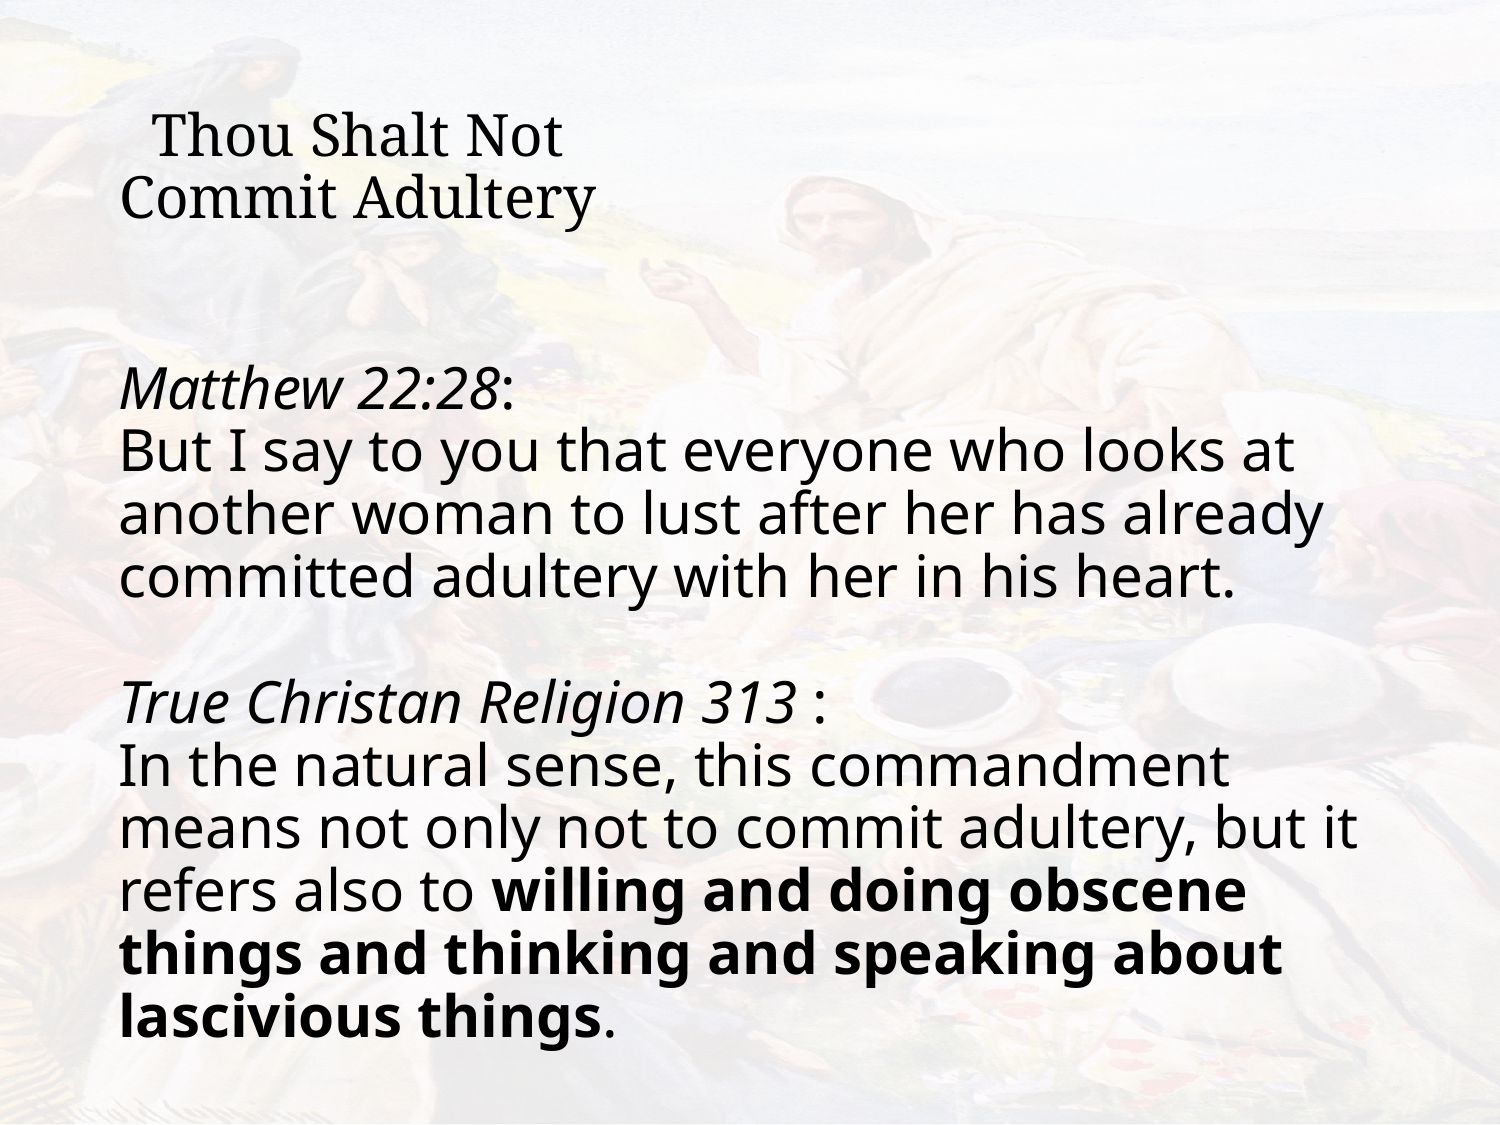

# Thou Shalt Not Commit Adultery
Matthew 22:28:
But I say to you that everyone who looks at another woman to lust after her has already committed adultery with her in his heart.
True Christan Religion 313 :
In the natural sense, this commandment means not only not to commit adultery, but it refers also to willing and doing obscene things and thinking and speaking about lascivious things.